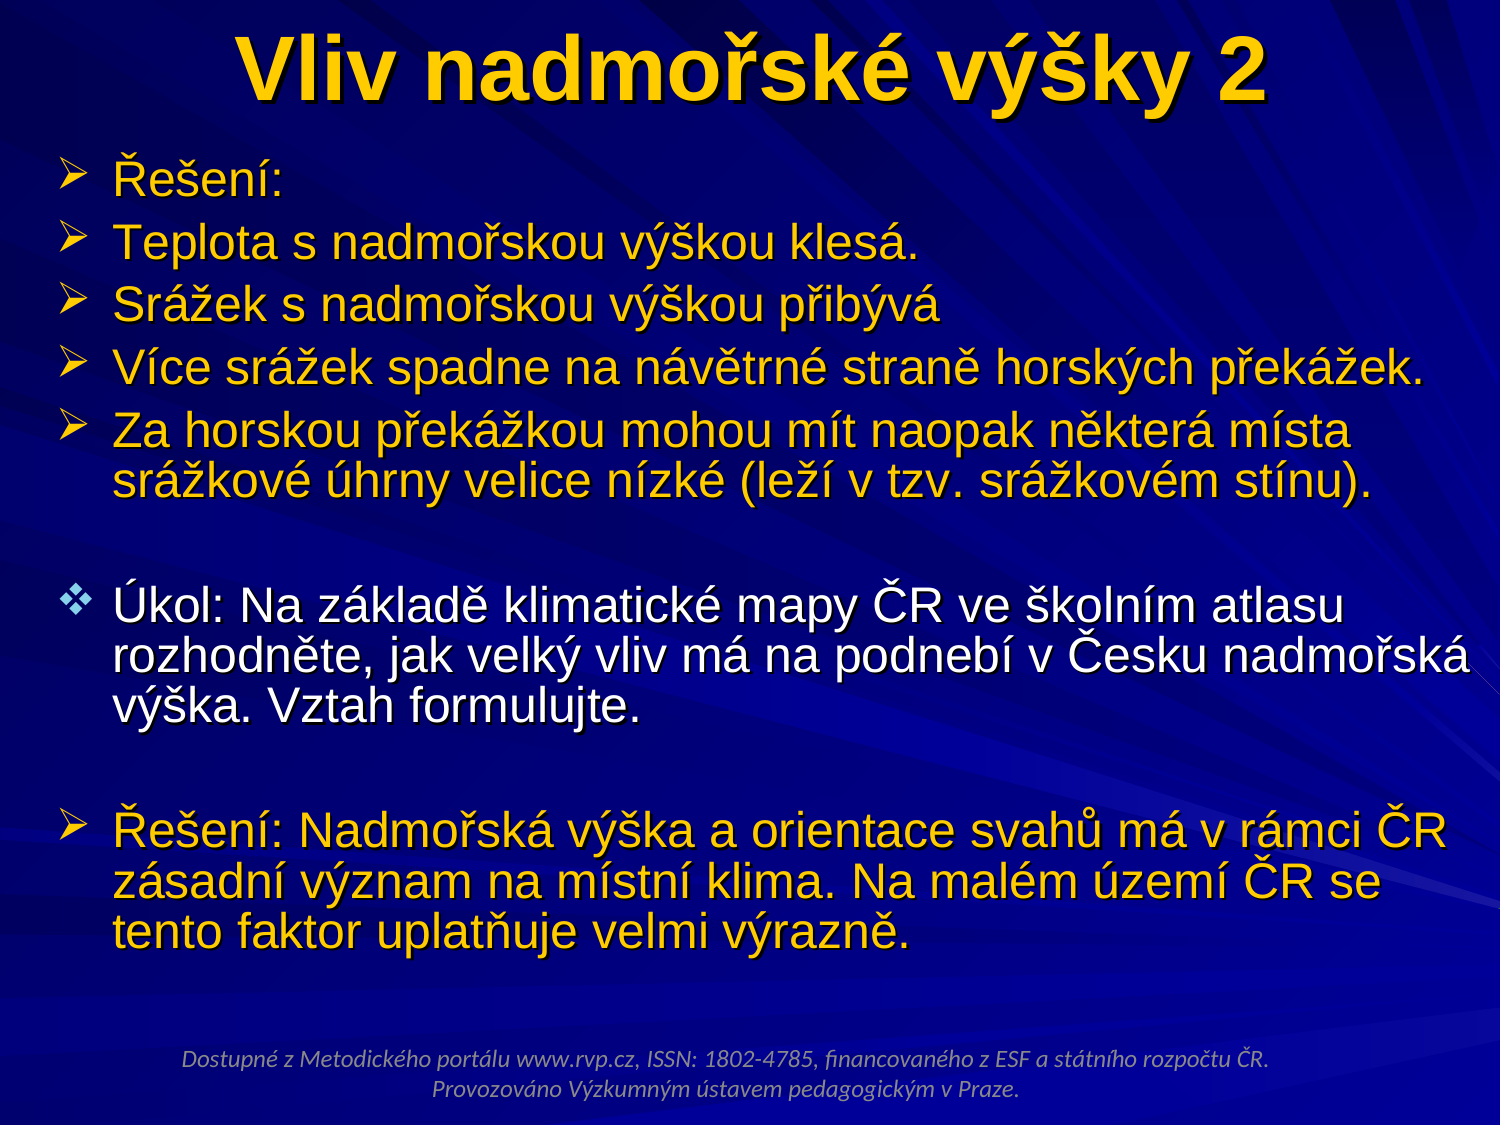

# Vliv nadmořské výšky 2
Řešení:
Teplota s nadmořskou výškou klesá.
Srážek s nadmořskou výškou přibývá
Více srážek spadne na návětrné straně horských překážek.
Za horskou překážkou mohou mít naopak některá místa srážkové úhrny velice nízké (leží v tzv. srážkovém stínu).
Úkol: Na základě klimatické mapy ČR ve školním atlasu rozhodněte, jak velký vliv má na podnebí v Česku nadmořská výška. Vztah formulujte.
Řešení: Nadmořská výška a orientace svahů má v rámci ČR zásadní význam na místní klima. Na malém území ČR se tento faktor uplatňuje velmi výrazně.
Dostupné z Metodického portálu www.rvp.cz, ISSN: 1802-4785, financovaného z ESF a státního rozpočtu ČR. Provozováno Výzkumným ústavem pedagogickým v Praze.